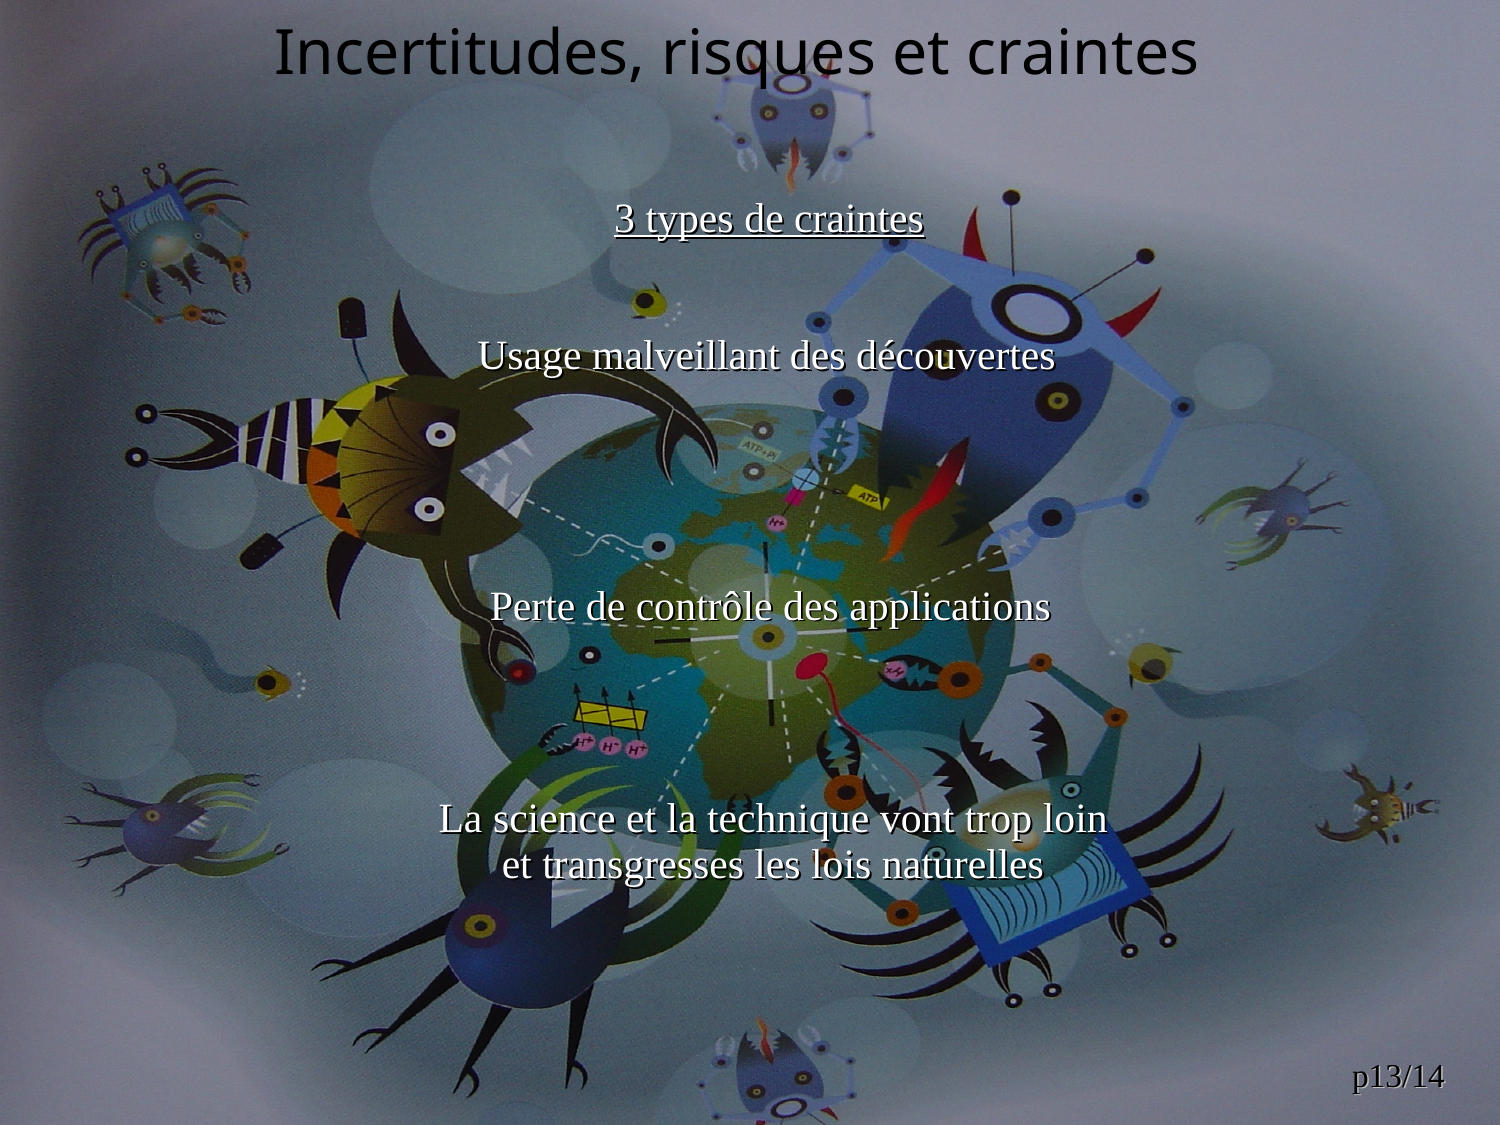

# Incertitudes, risques et craintes
3 types de craintes
Usage malveillant des découvertes
Perte de contrôle des applications
La science et la technique vont trop loin
et transgresses les lois naturelles
p13/14